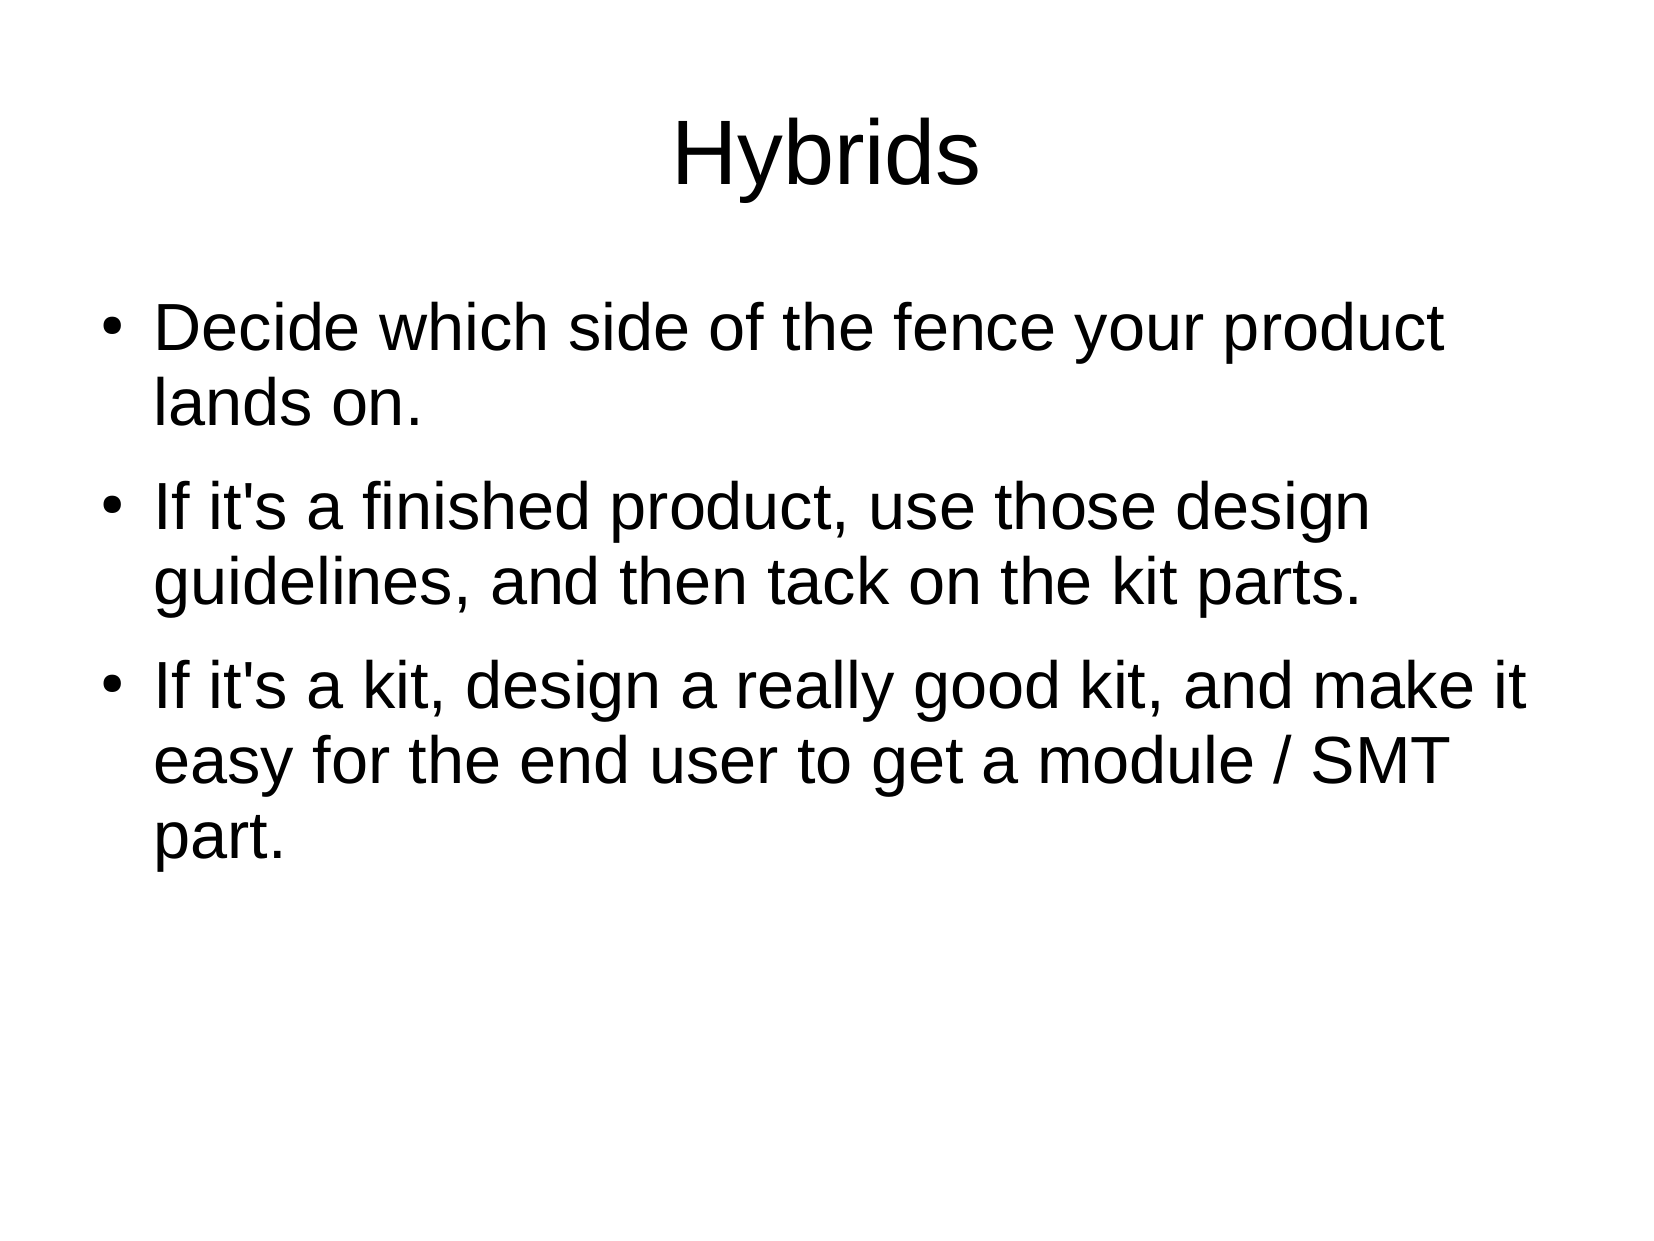

# Hybrids
Decide which side of the fence your product lands on.
If it's a finished product, use those design guidelines, and then tack on the kit parts.
If it's a kit, design a really good kit, and make it easy for the end user to get a module / SMT part.